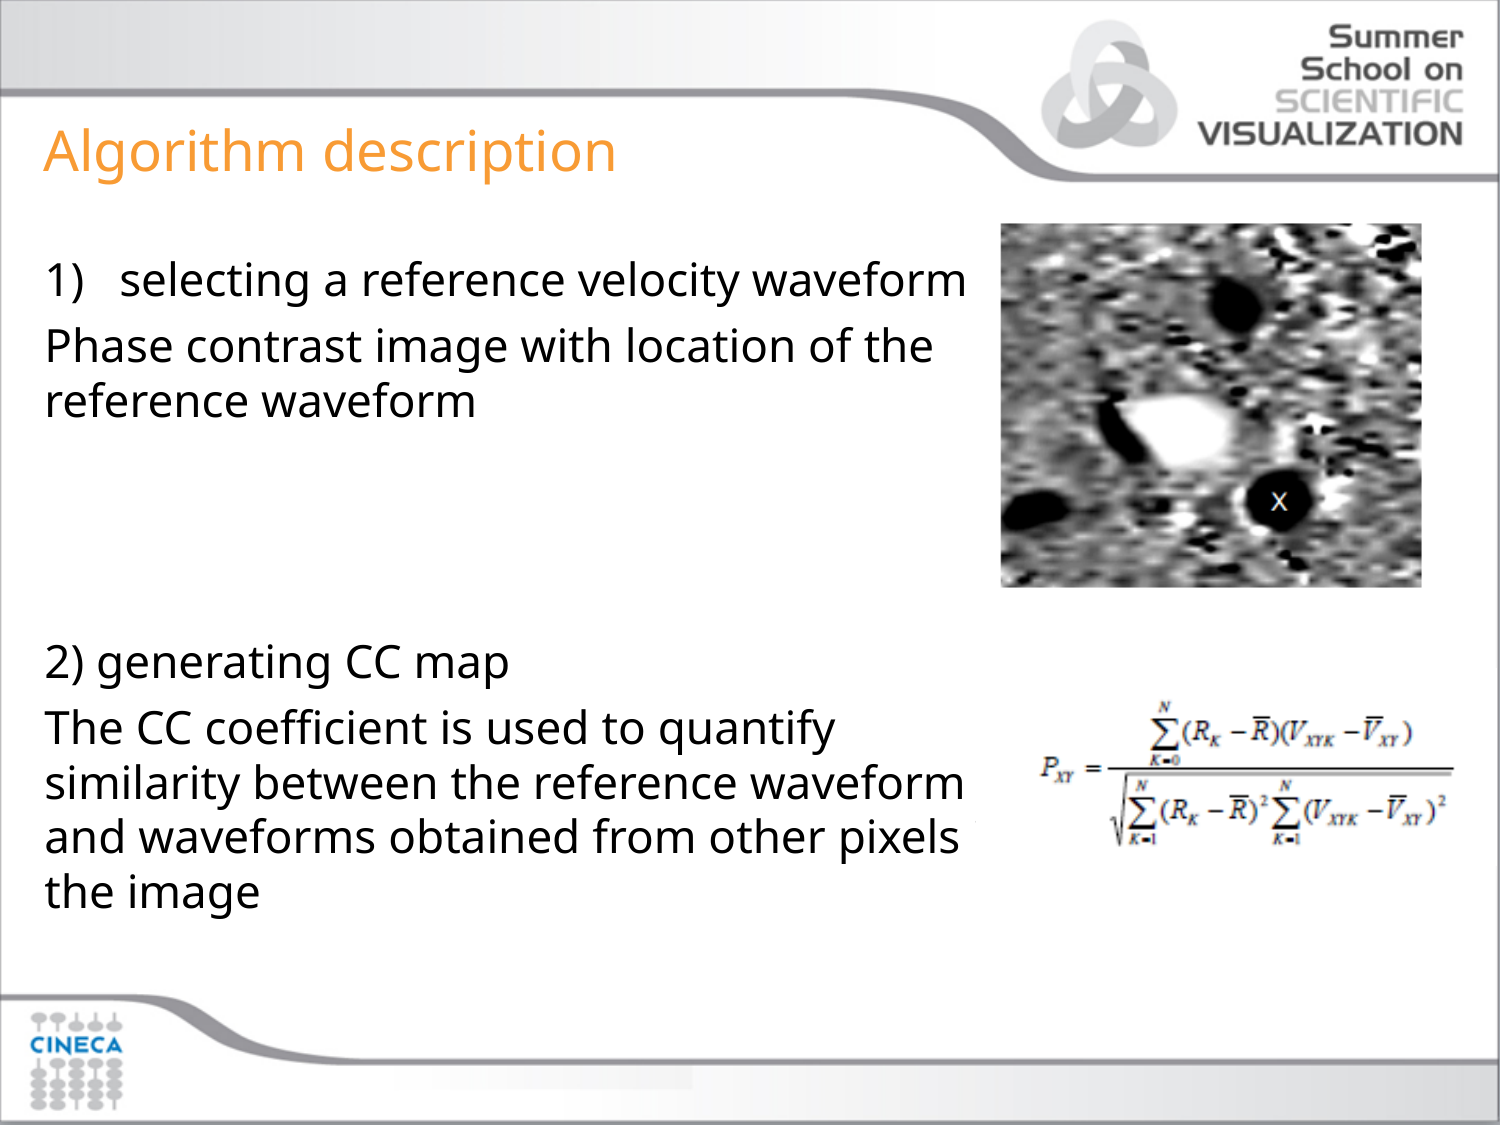

Algorithm description
# selecting a reference velocity waveform
Phase contrast image with location of the reference waveform
2) generating CC map
The CC coefficient is used to quantify similarity between the reference waveform and waveforms obtained from other pixels in the image